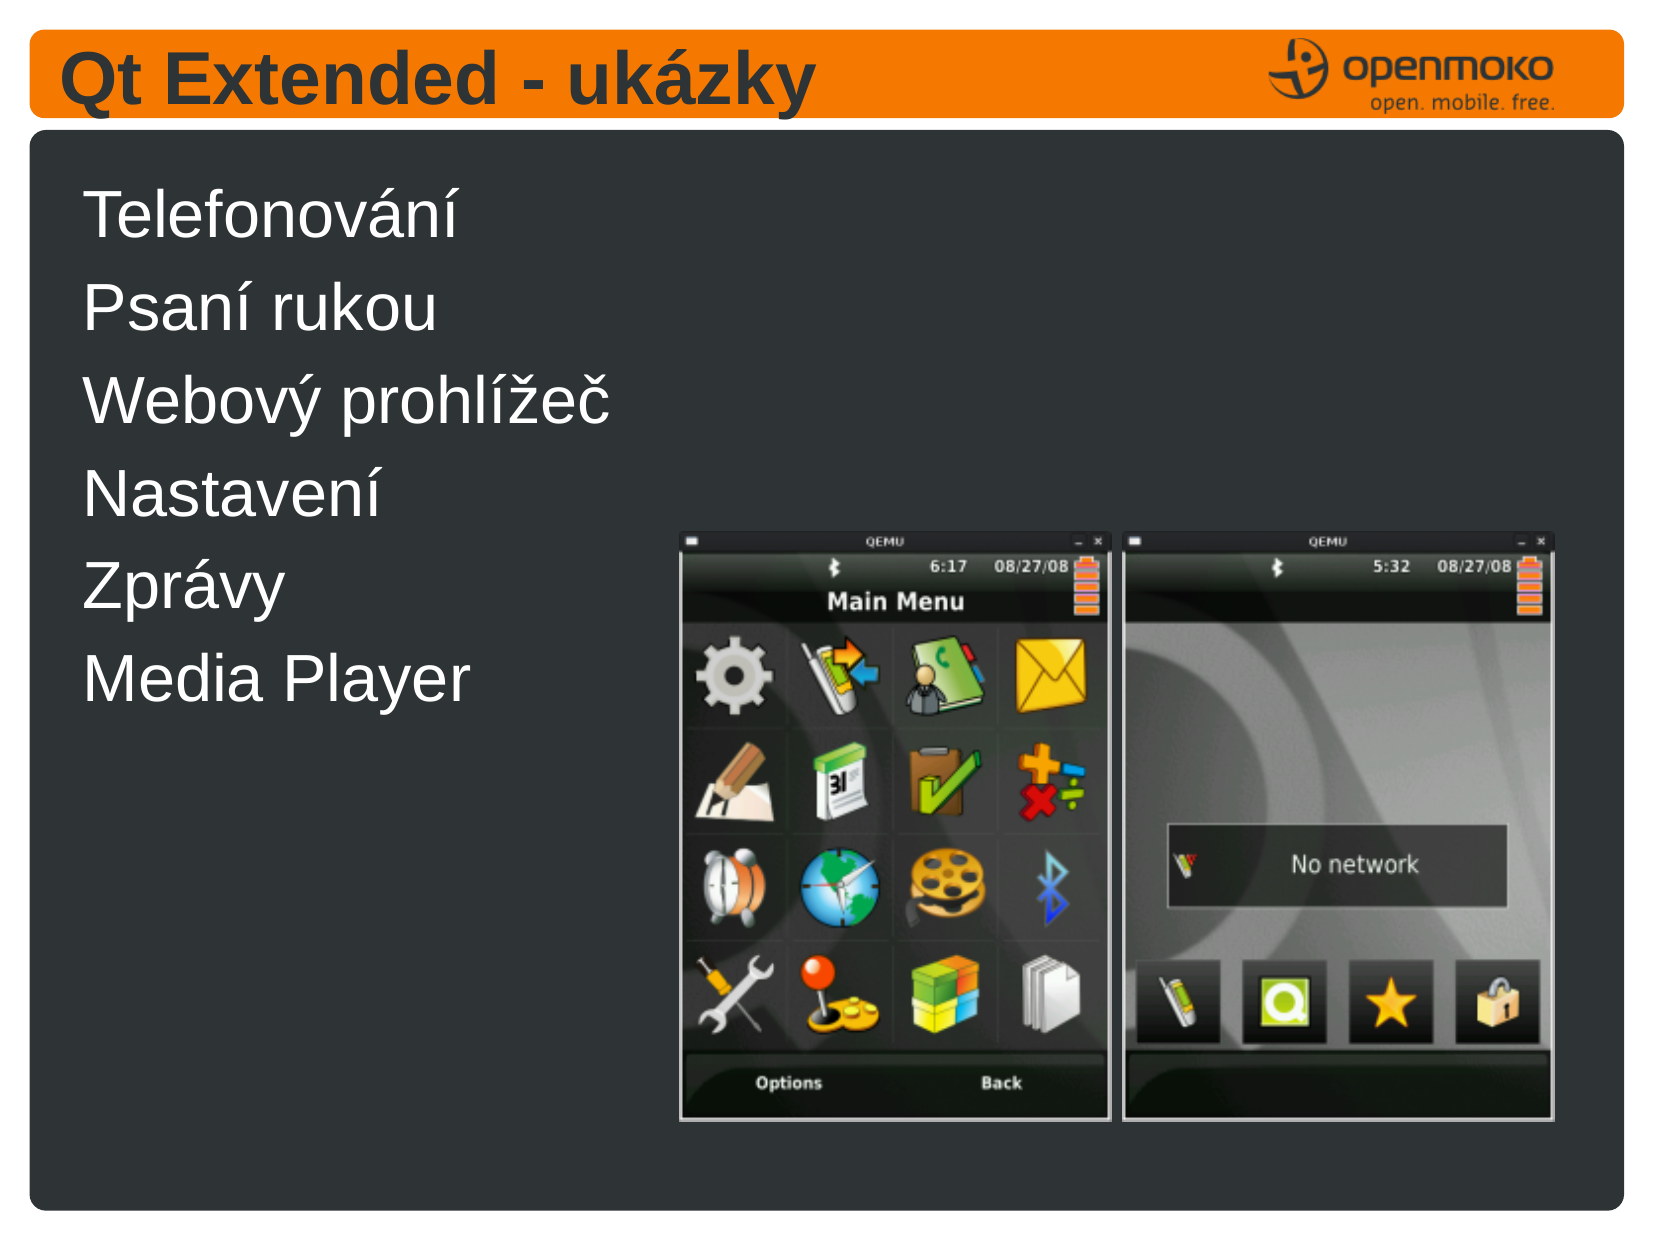

# Qt Extended - ukázky
Telefonování
Psaní rukou
Webový prohlížeč
Nastavení
Zprávy
Media Player